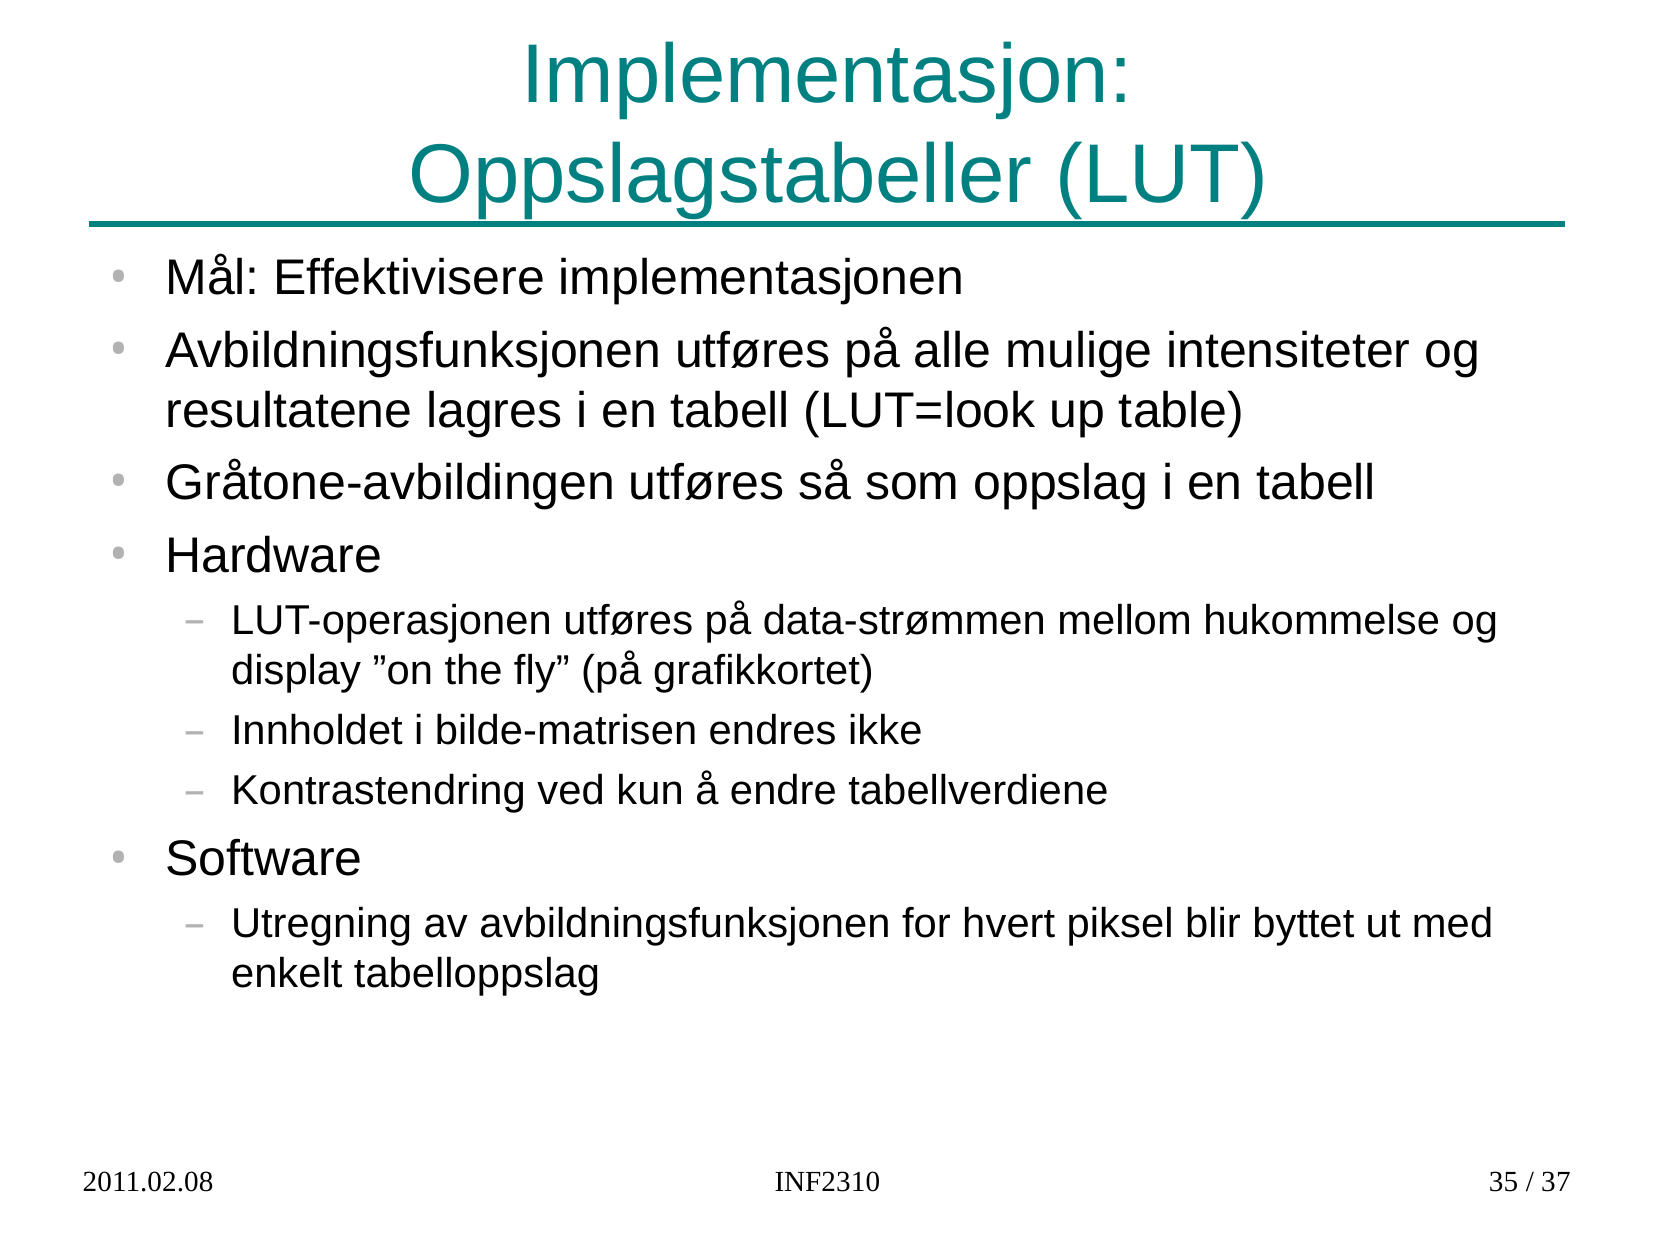

# Implementasjon: Oppslagstabeller (LUT)
Mål: Effektivisere implementasjonen
Avbildningsfunksjonen utføres på alle mulige intensiteter og resultatene lagres i en tabell (LUT=look up table)
Gråtone-avbildingen utføres så som oppslag i en tabell
Hardware
LUT-operasjonen utføres på data-strømmen mellom hukommelse og display ”on the fly” (på grafikkortet)
Innholdet i bilde-matrisen endres ikke
Kontrastendring ved kun å endre tabellverdiene
Software
Utregning av avbildningsfunksjonen for hvert piksel blir byttet ut med enkelt tabelloppslag
2011.02.08
INF2310
35